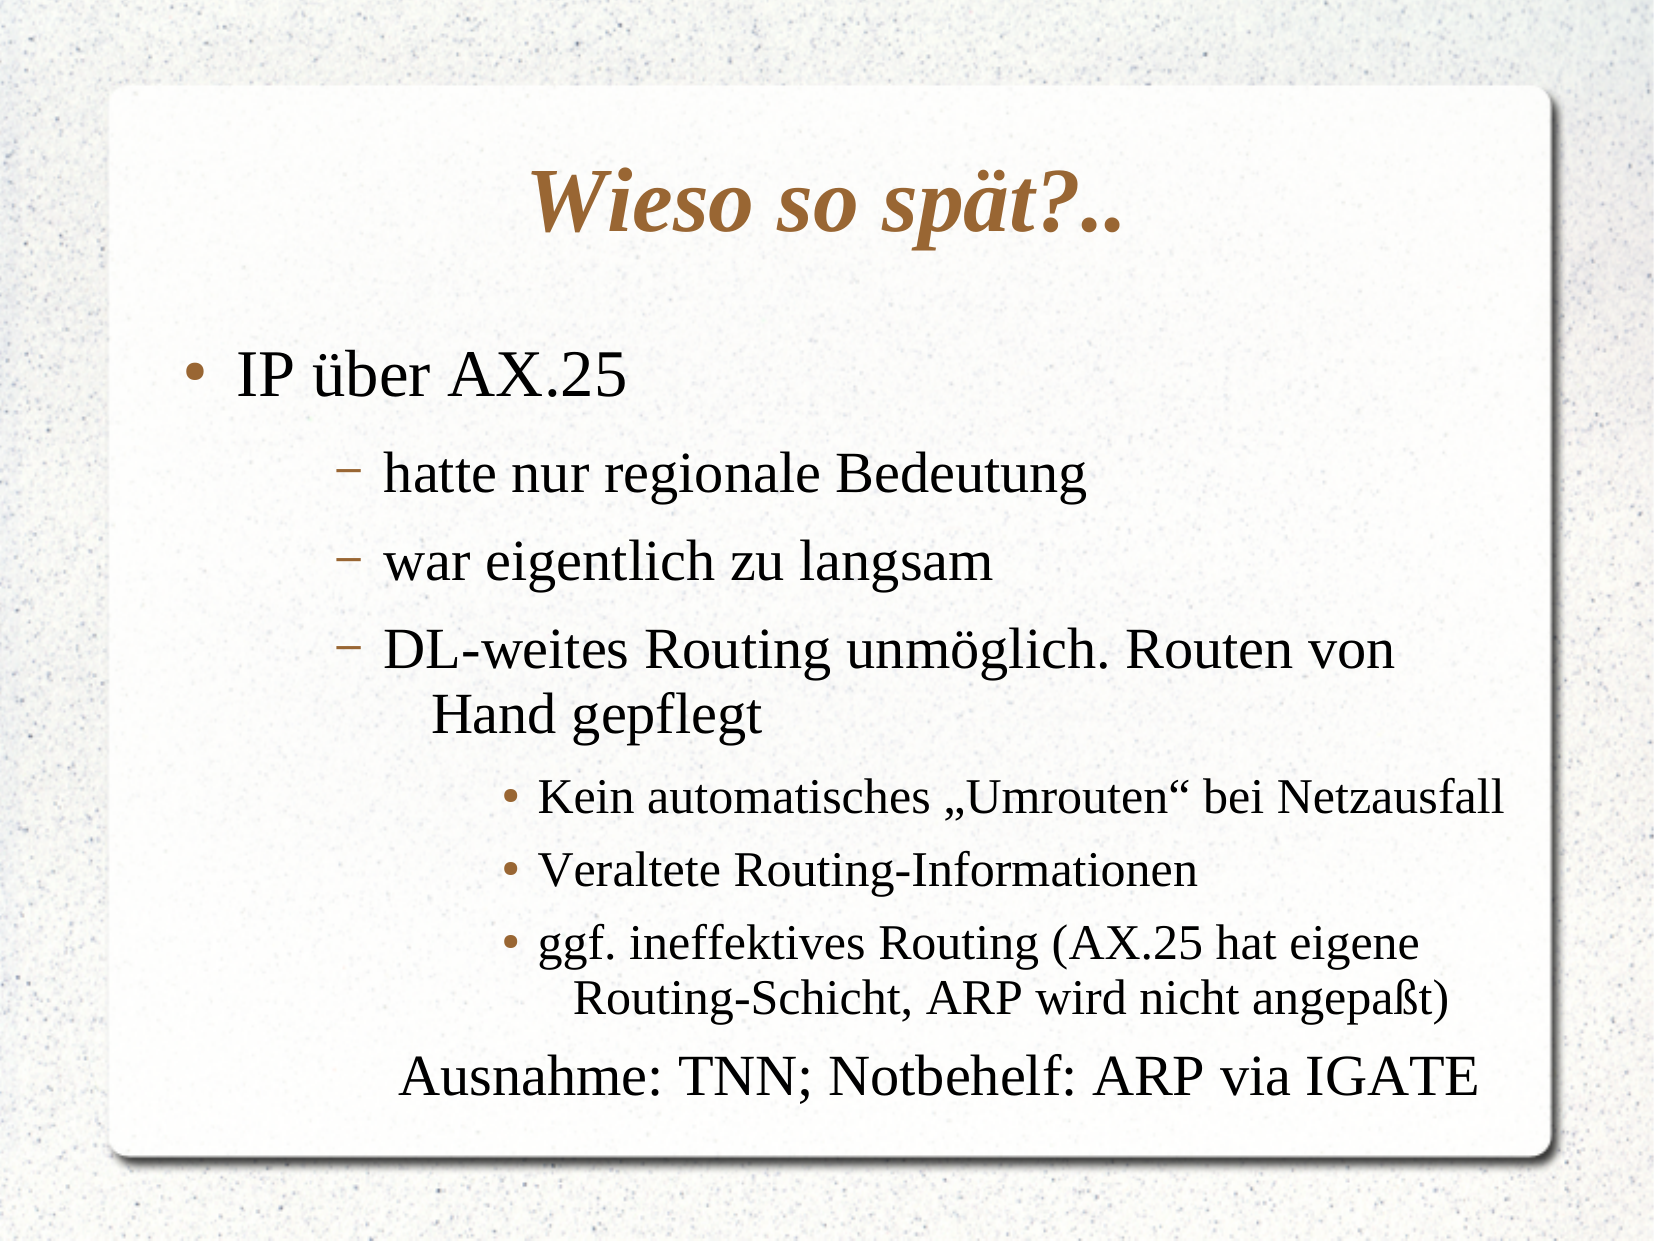

# Wieso so spät?..
IP über AX.25
hatte nur regionale Bedeutung
war eigentlich zu langsam
DL-weites Routing unmöglich. Routen von Hand gepflegt
Kein automatisches „Umrouten“ bei Netzausfall
Veraltete Routing-Informationen
ggf. ineffektives Routing (AX.25 hat eigene Routing-Schicht, ARP wird nicht angepaßt)
 Ausnahme: TNN; Notbehelf: ARP via IGATE